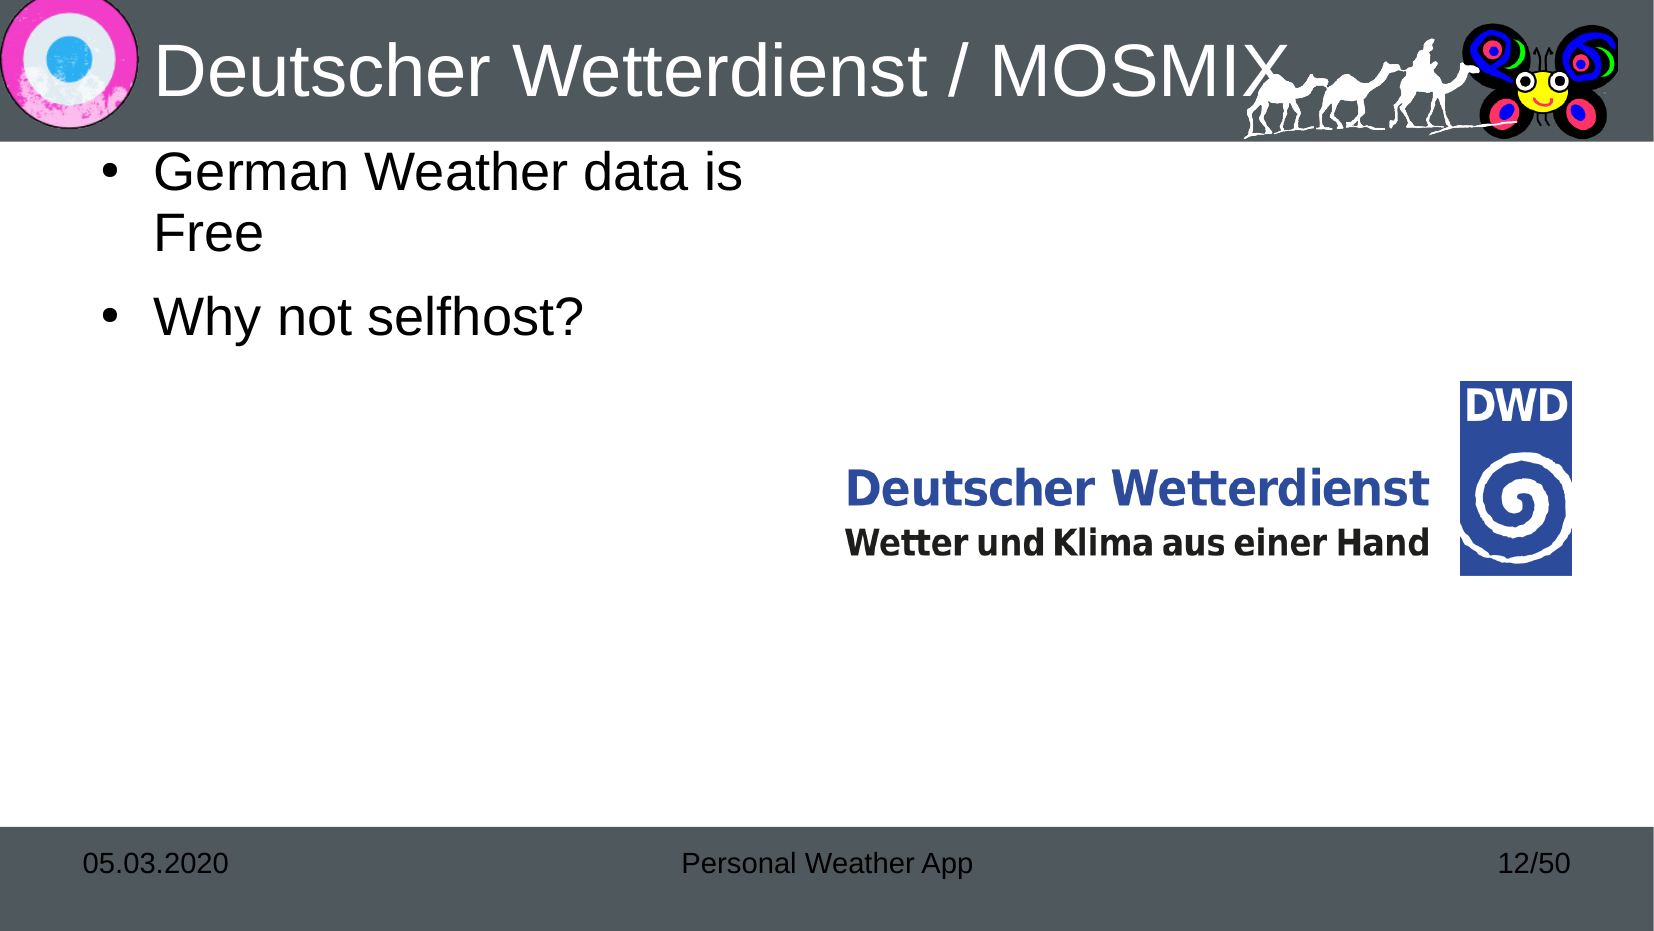

# Deutscher Wetterdienst / MOSMIX
German Weather data is Free
Why not selfhost?
08. März 2019
12